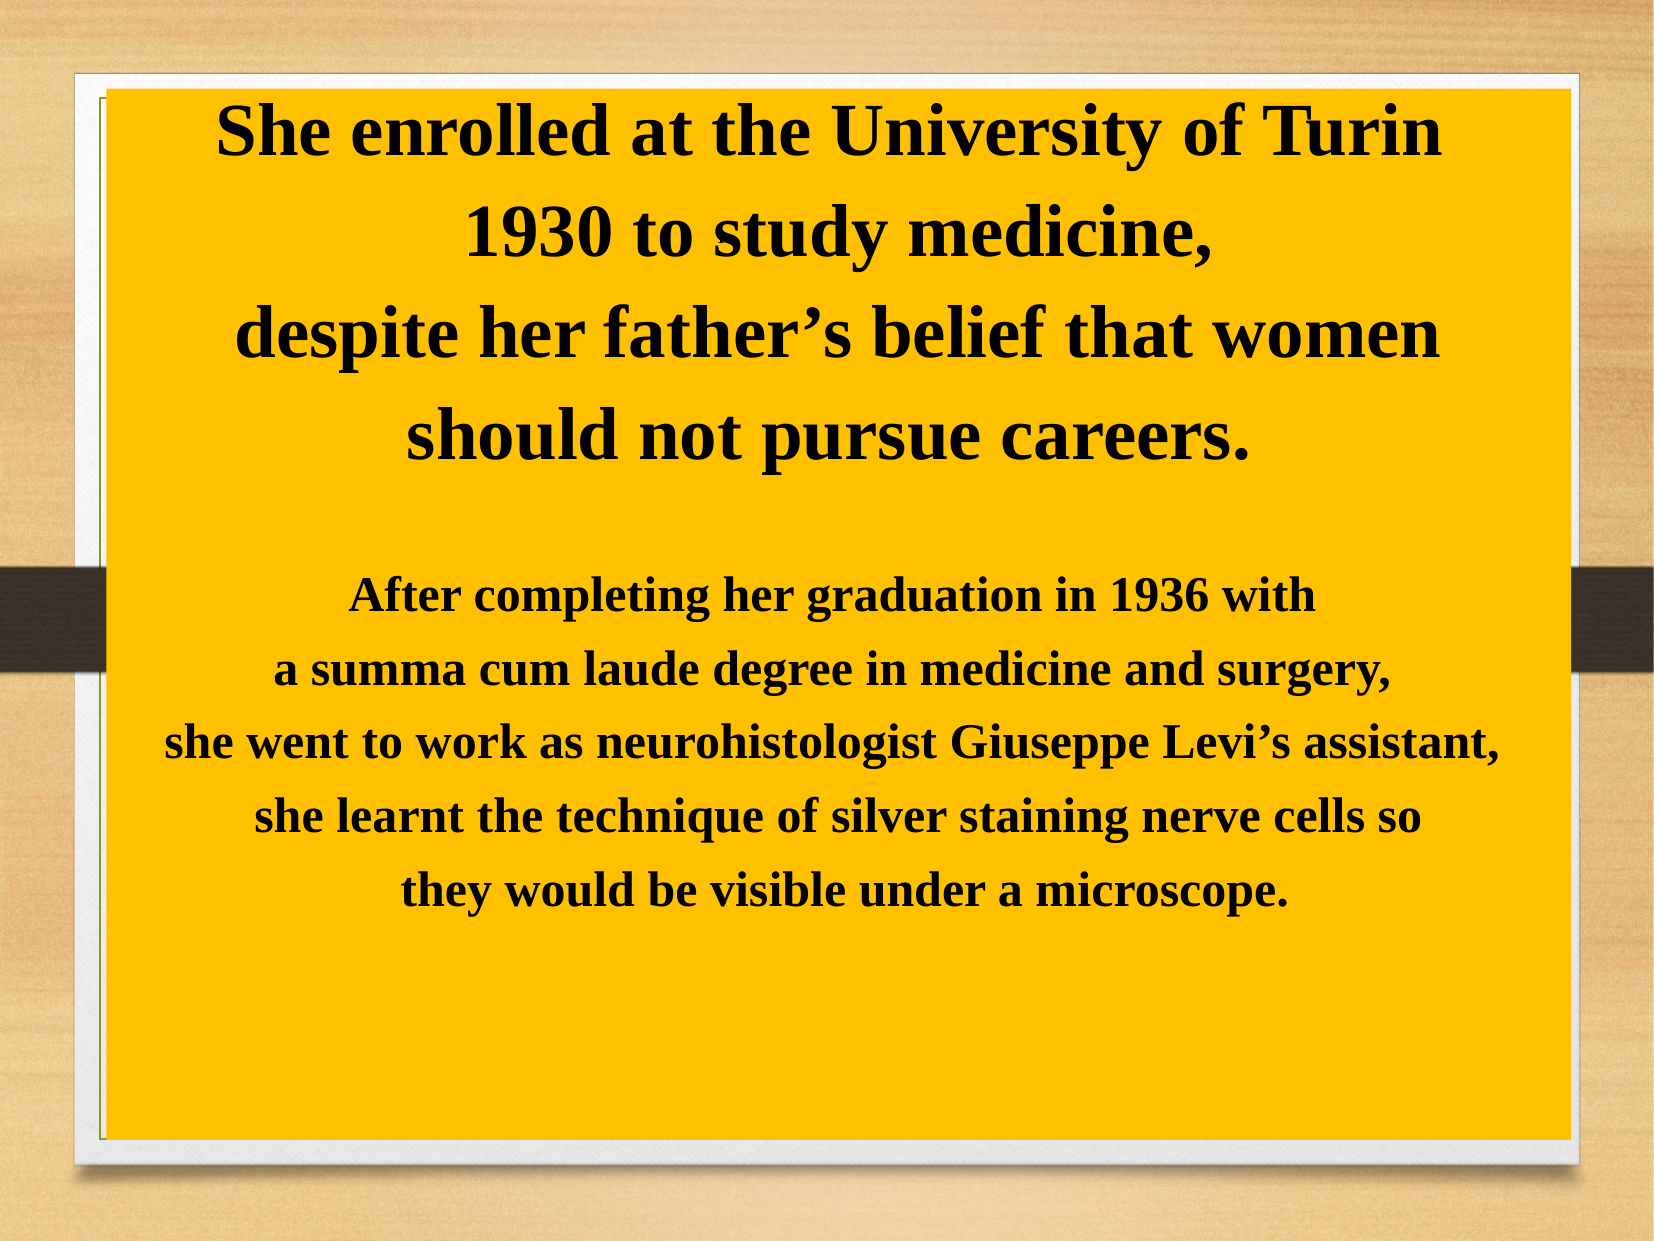

She enrolled at the University of Turin
1930 to study medicine,
 despite her father’s belief that women
should not pursue careers.
After completing her graduation in 1936 with
a summa cum laude degree in medicine and surgery,
she went to work as neurohistologist Giuseppe Levi’s assistant,
she learnt the technique of silver staining nerve cells so
 they would be visible under a microscope.
 i